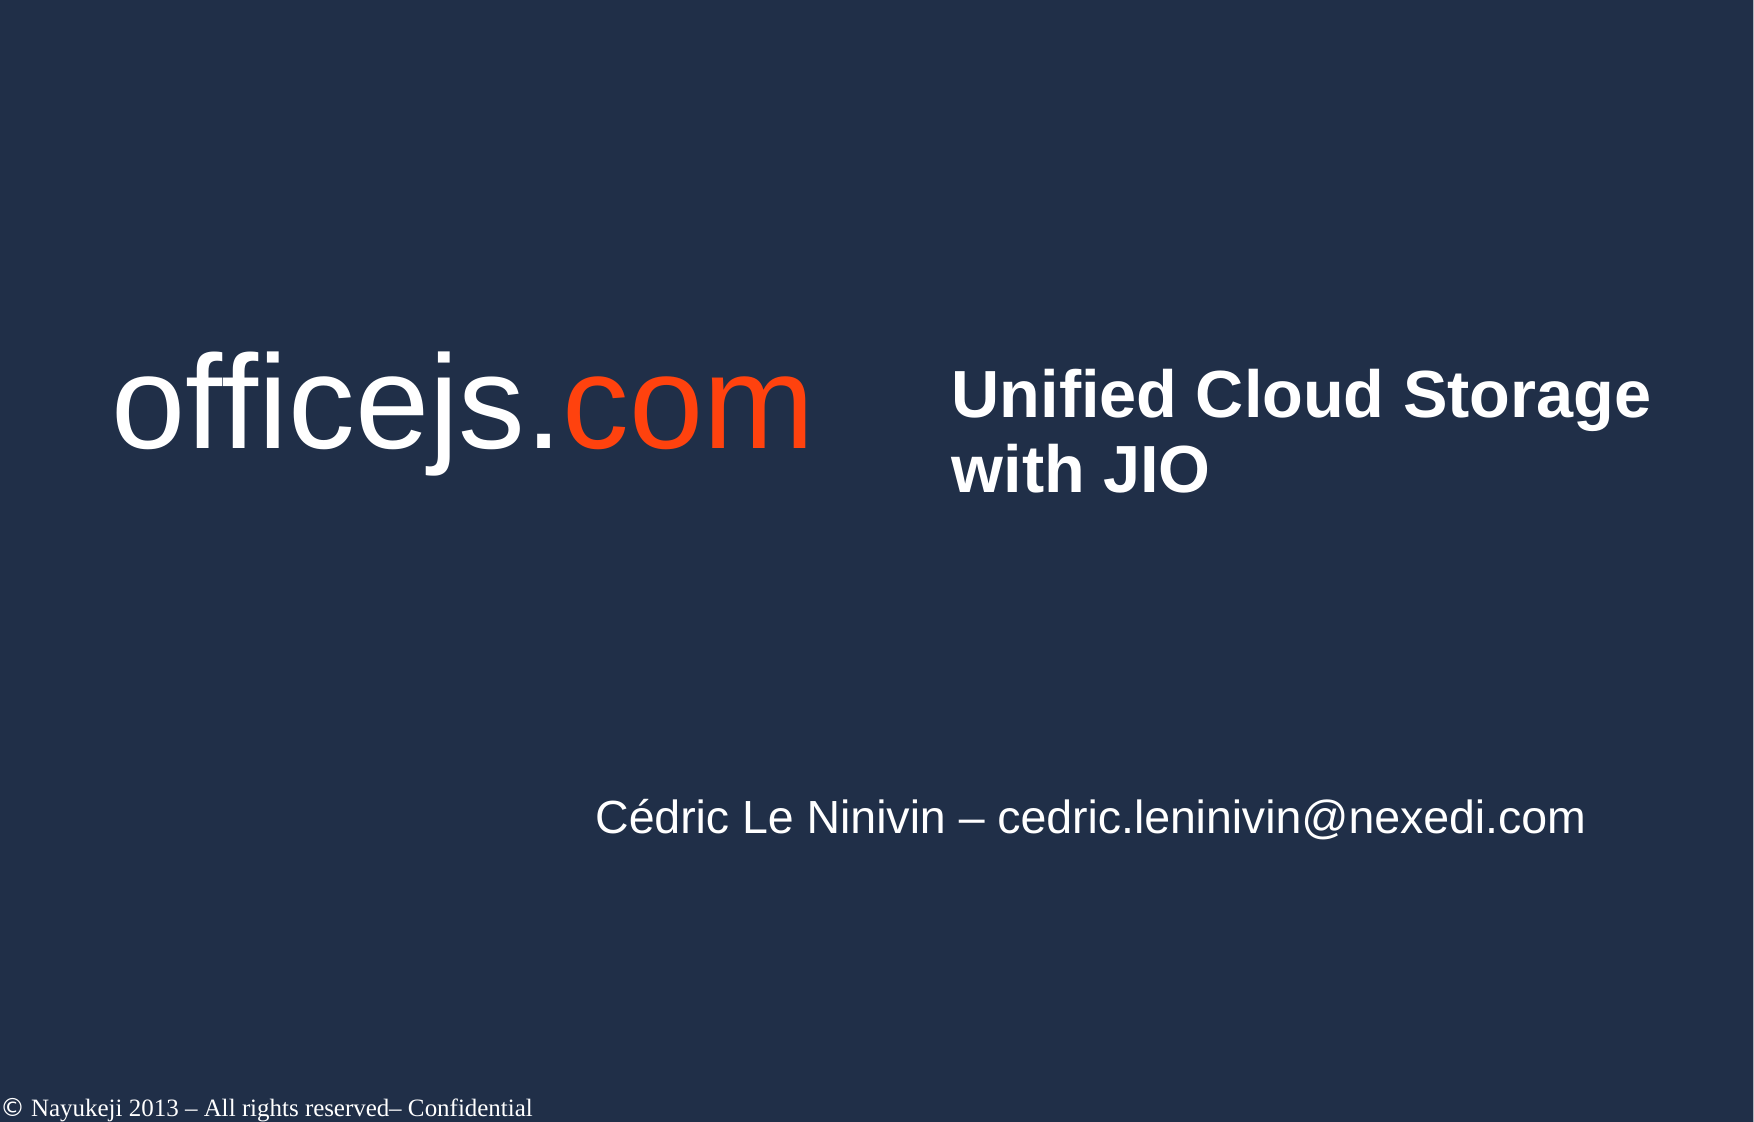

officejs.com
# Unified Cloud Storage with JIO
Cédric Le Ninivin – cedric.leninivin@nexedi.com